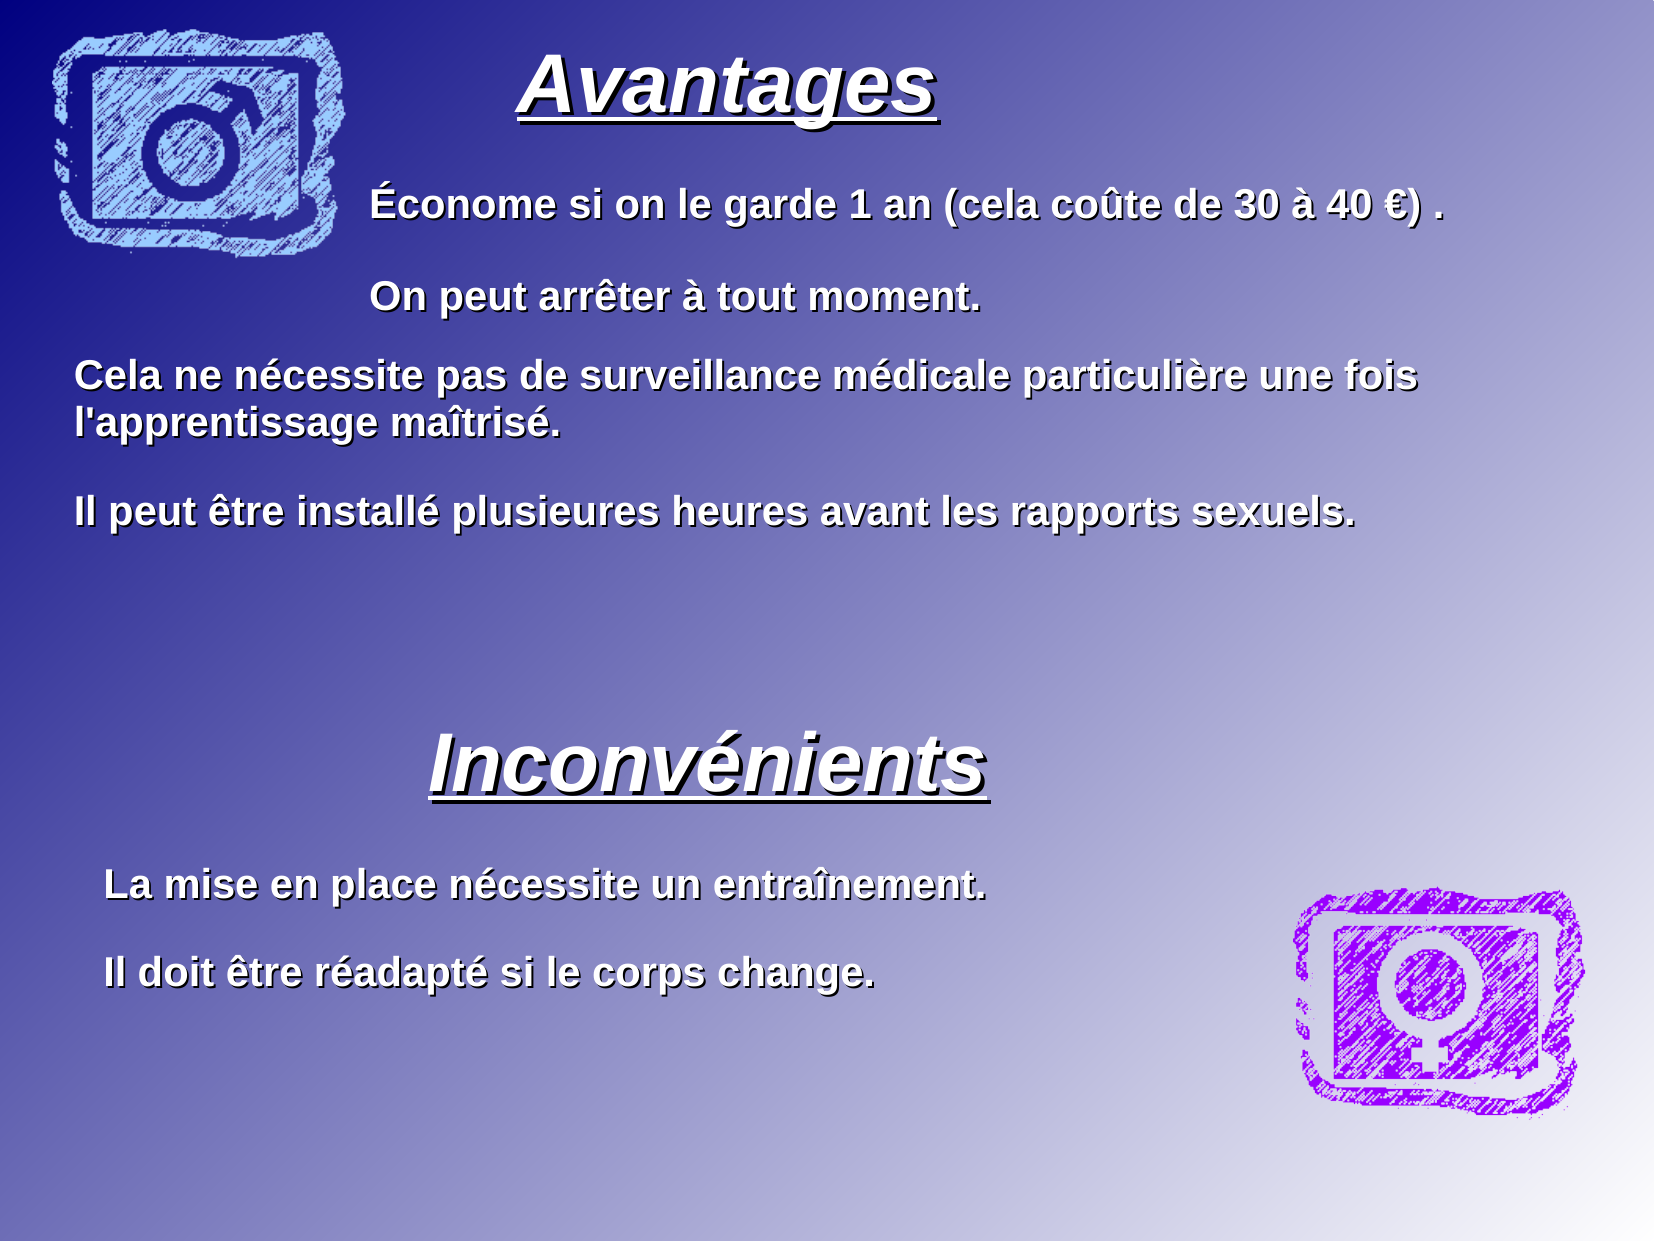

Avantages
Économe si on le garde 1 an (cela coûte de 30 à 40 €) .
On peut arrêter à tout moment.
Cela ne nécessite pas de surveillance médicale particulière une fois l'apprentissage maîtrisé.
Il peut être installé plusieures heures avant les rapports sexuels.
Inconvénients
La mise en place nécessite un entraînement.
Il doit être réadapté si le corps change.